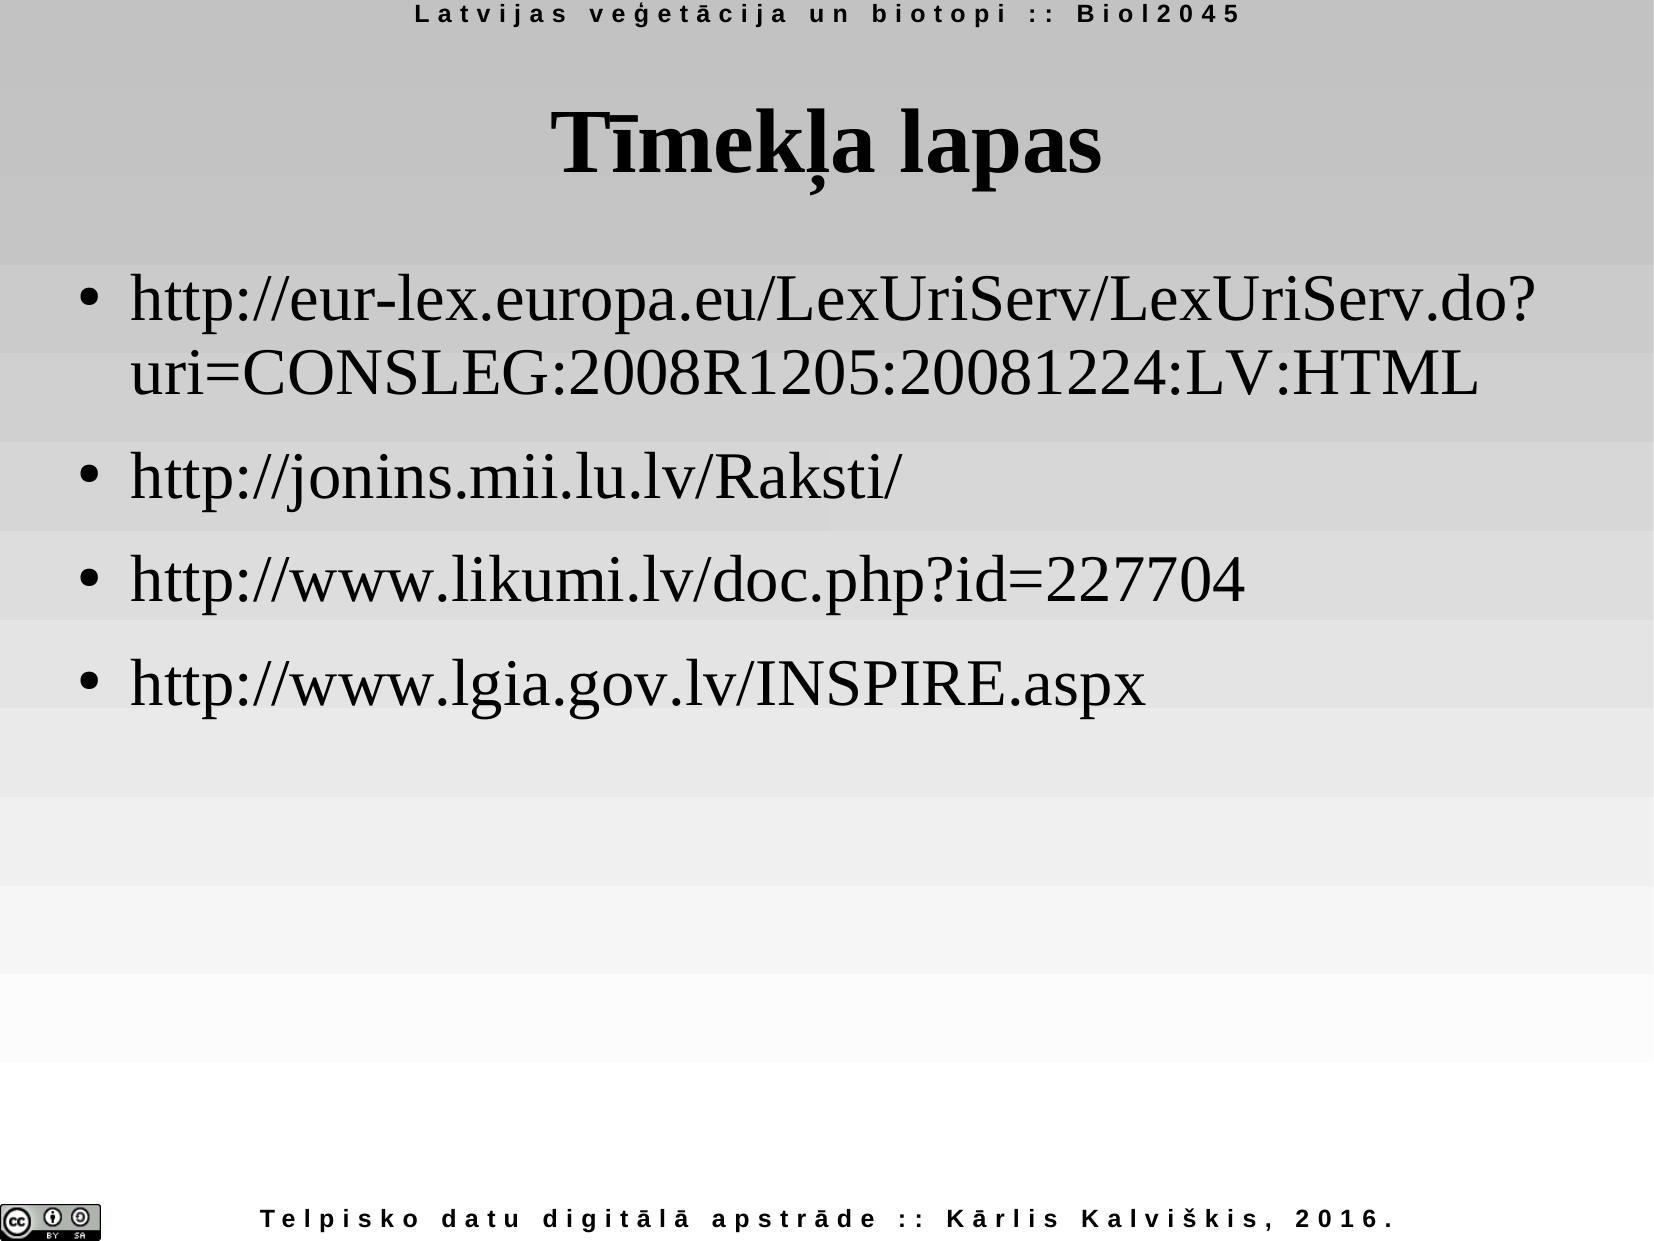

# Tīmekļa lapas
http://eur-lex.europa.eu/LexUriServ/LexUriServ.do?uri=CONSLEG:2008R1205:20081224:LV:HTML
http://jonins.mii.lu.lv/Raksti/
http://www.likumi.lv/doc.php?id=227704
http://www.lgia.gov.lv/INSPIRE.aspx